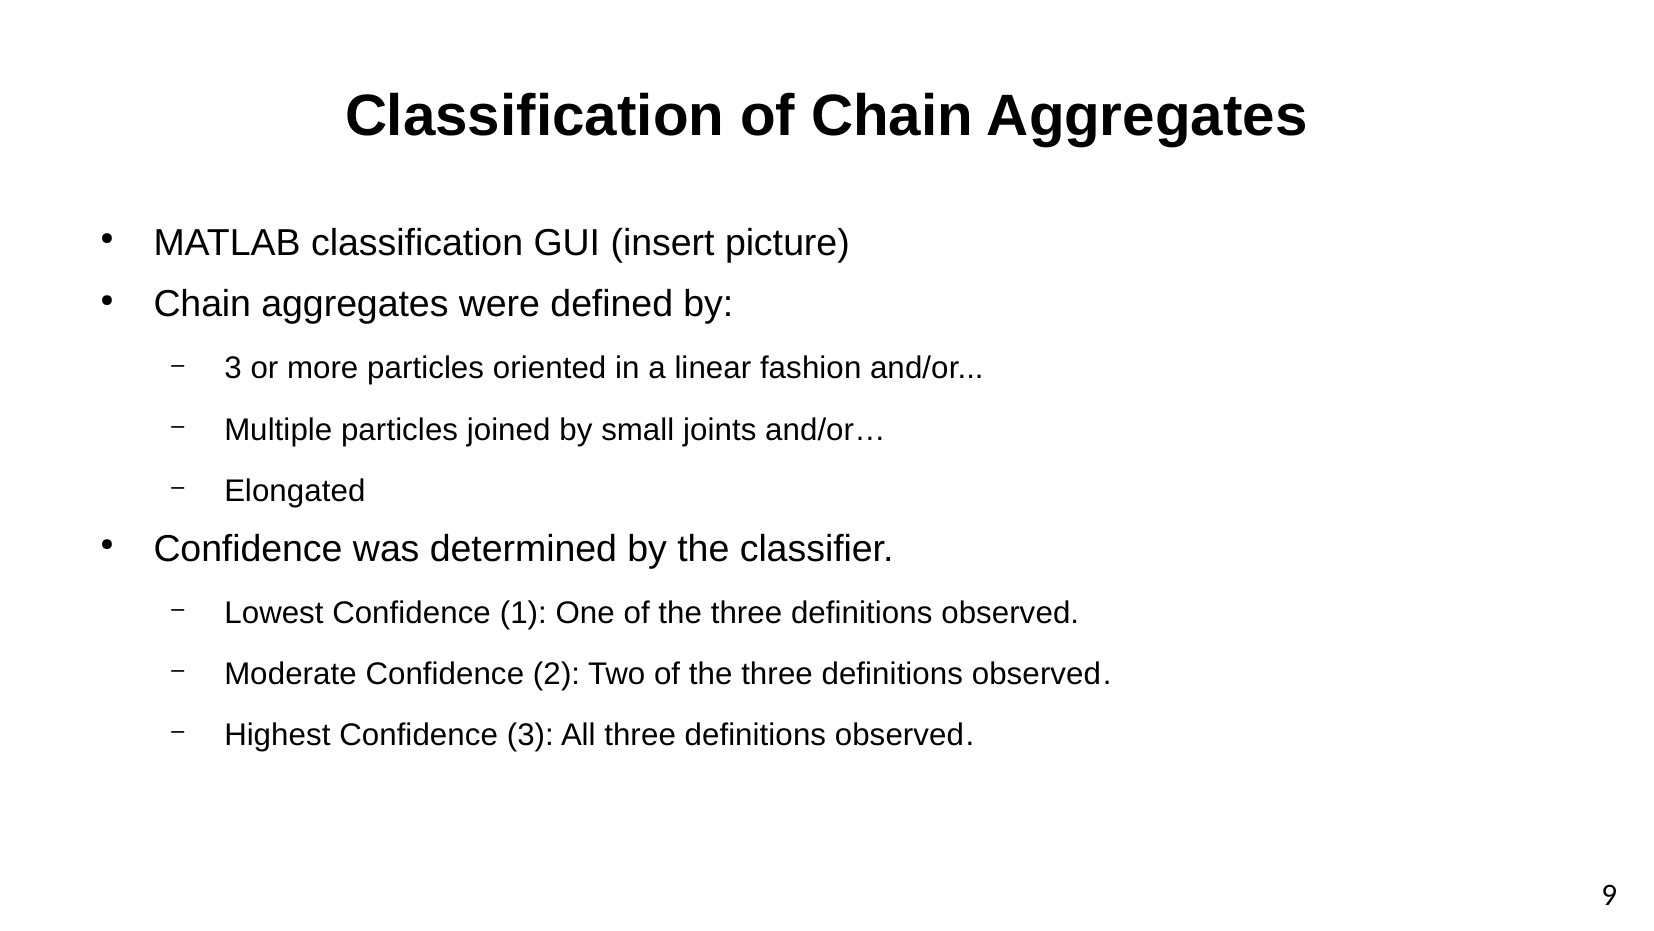

# Classification of Chain Aggregates
MATLAB classification GUI (insert picture)
Chain aggregates were defined by:
3 or more particles oriented in a linear fashion and/or...
Multiple particles joined by small joints and/or…
Elongated
Confidence was determined by the classifier.
Lowest Confidence (1): One of the three definitions observed.
Moderate Confidence (2): Two of the three definitions observed.
Highest Confidence (3): All three definitions observed.